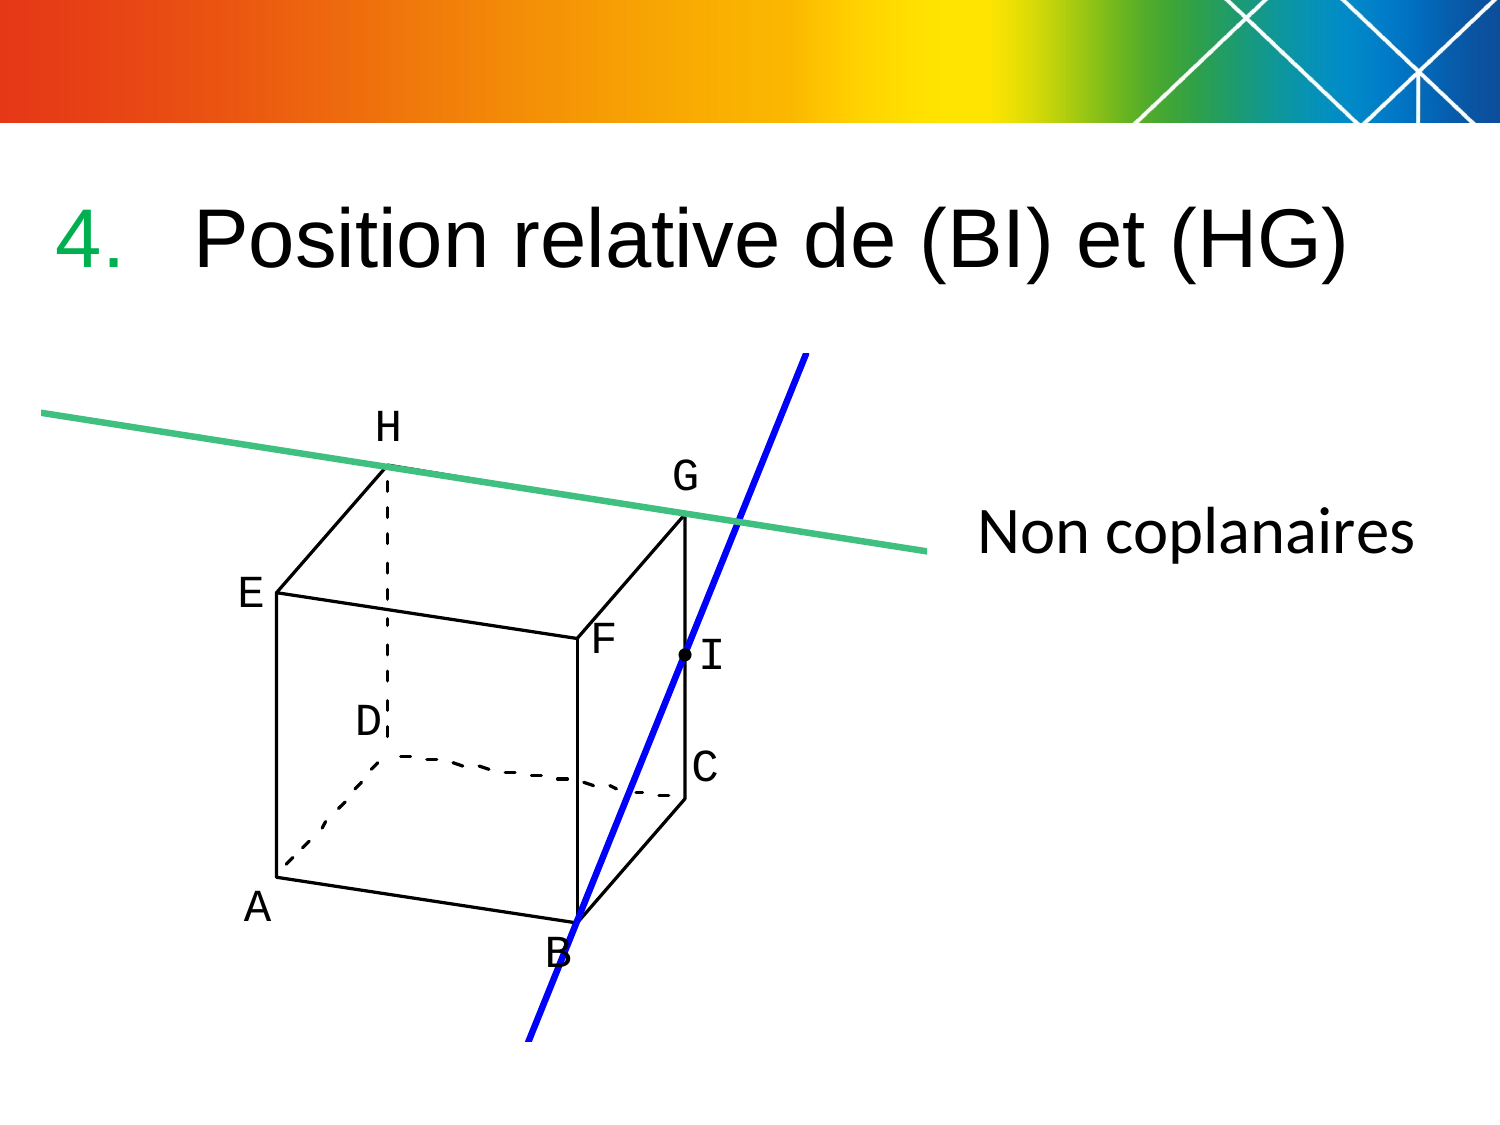

Position relative de (BI) et (HG)
Non coplanaires